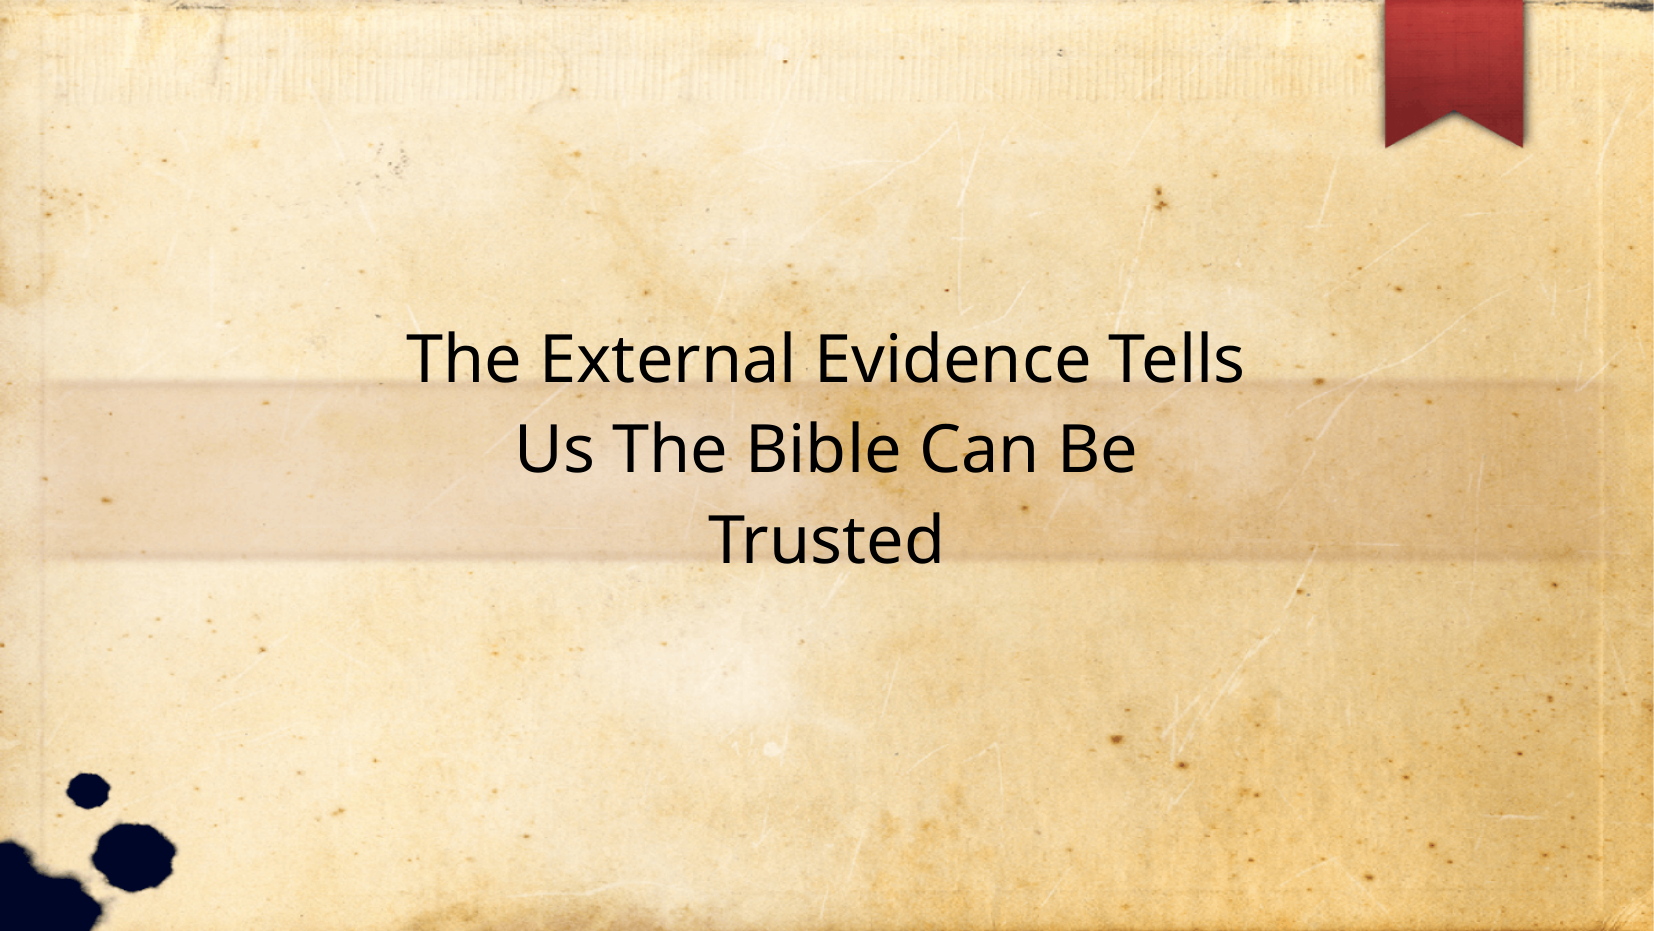

# The External Evidence Tells Us The Bible Can Be Trusted